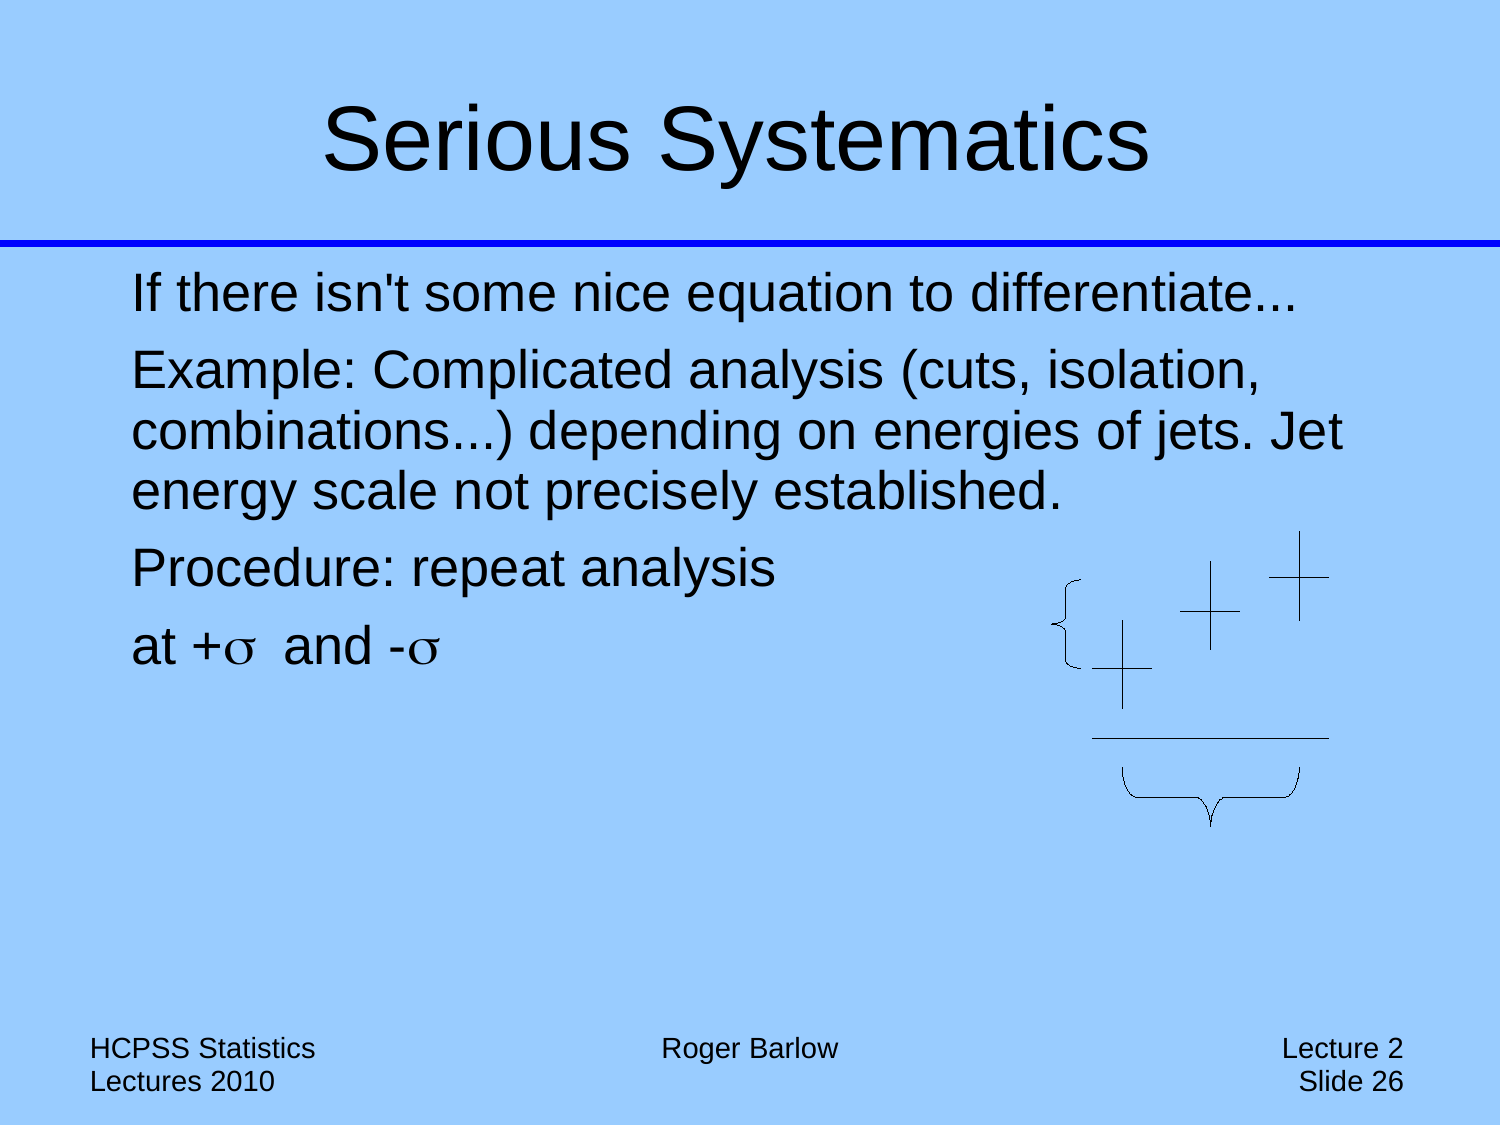

# Serious Systematics
If there isn't some nice equation to differentiate...
Example: Complicated analysis (cuts, isolation, combinations...) depending on energies of jets. Jet energy scale not precisely established.
Procedure: repeat analysis
at + and -
26